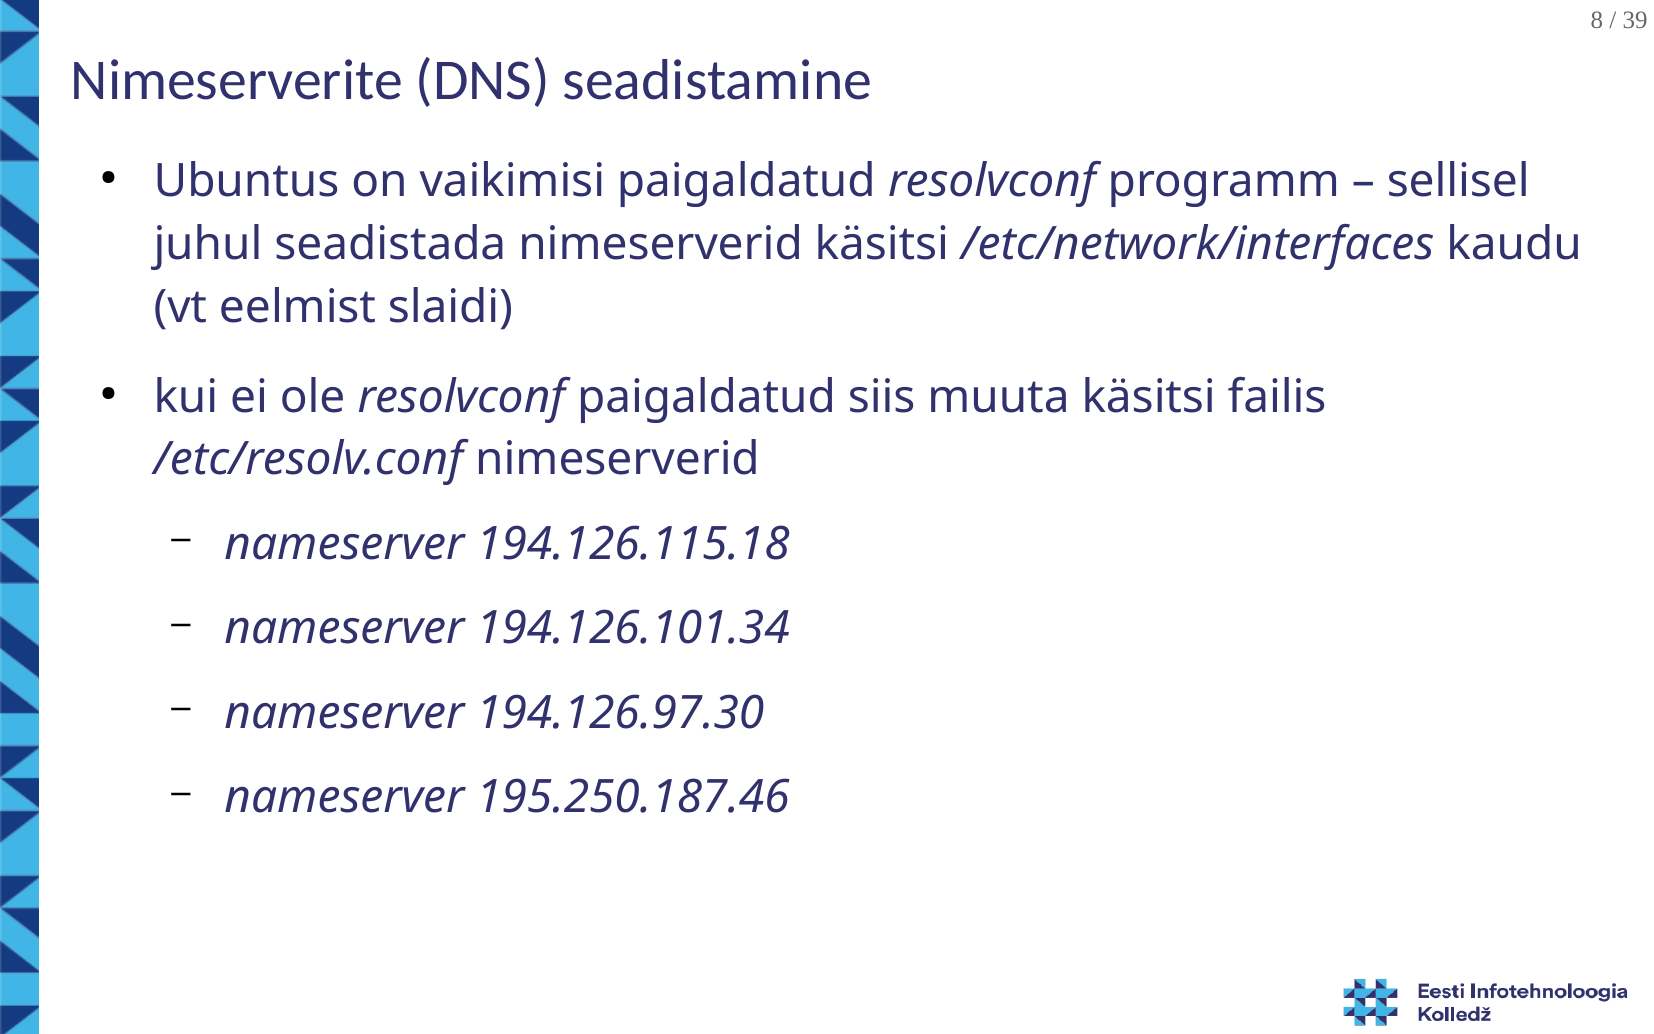

# Nimeserverite (DNS) seadistamine
Ubuntus on vaikimisi paigaldatud resolvconf programm – sellisel juhul seadistada nimeserverid käsitsi /etc/network/interfaces kaudu (vt eelmist slaidi)
kui ei ole resolvconf paigaldatud siis muuta käsitsi failis /etc/resolv.conf nimeserverid
nameserver 194.126.115.18
nameserver 194.126.101.34
nameserver 194.126.97.30
nameserver 195.250.187.46